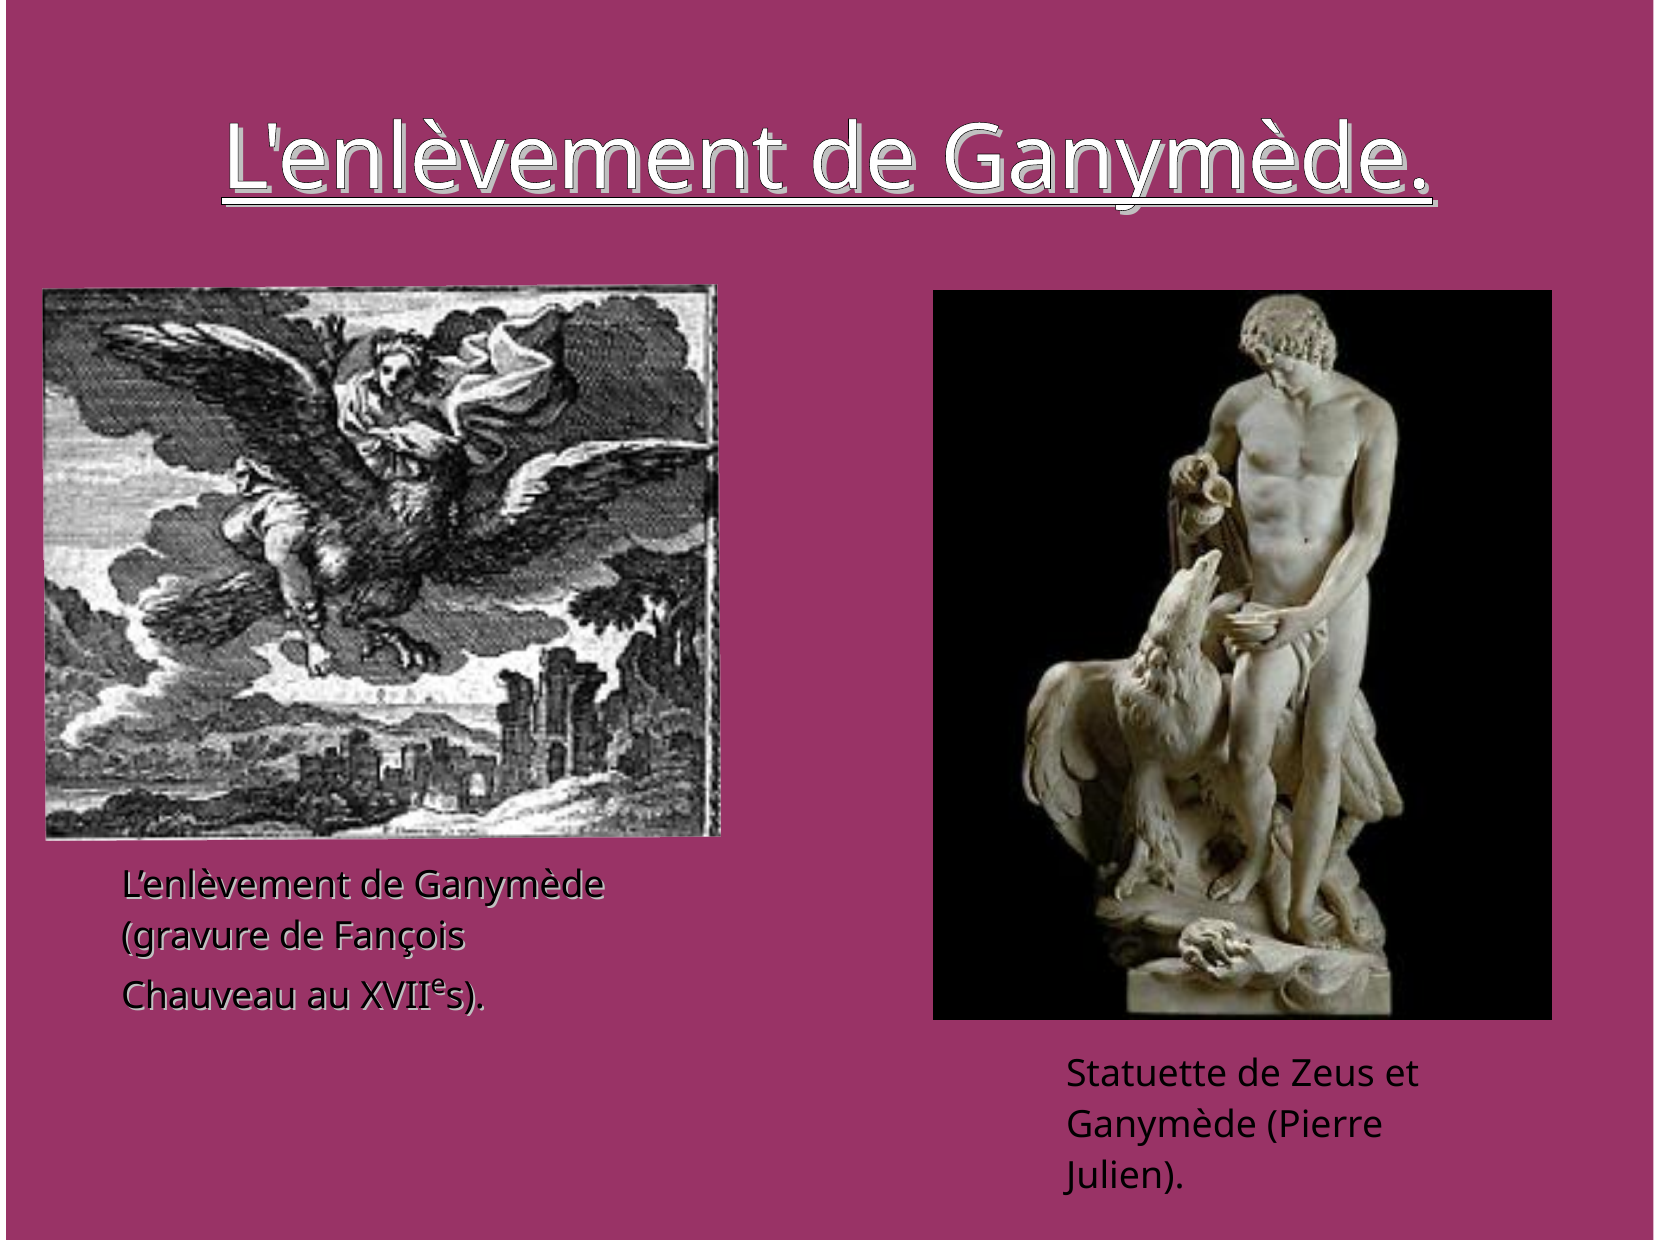

# L'enlèvement de Ganymède.
L’enlèvement de Ganymède (gravure de Fançois Chauveau au XVIIes).
Statuette de Zeus et Ganymède (Pierre Julien).